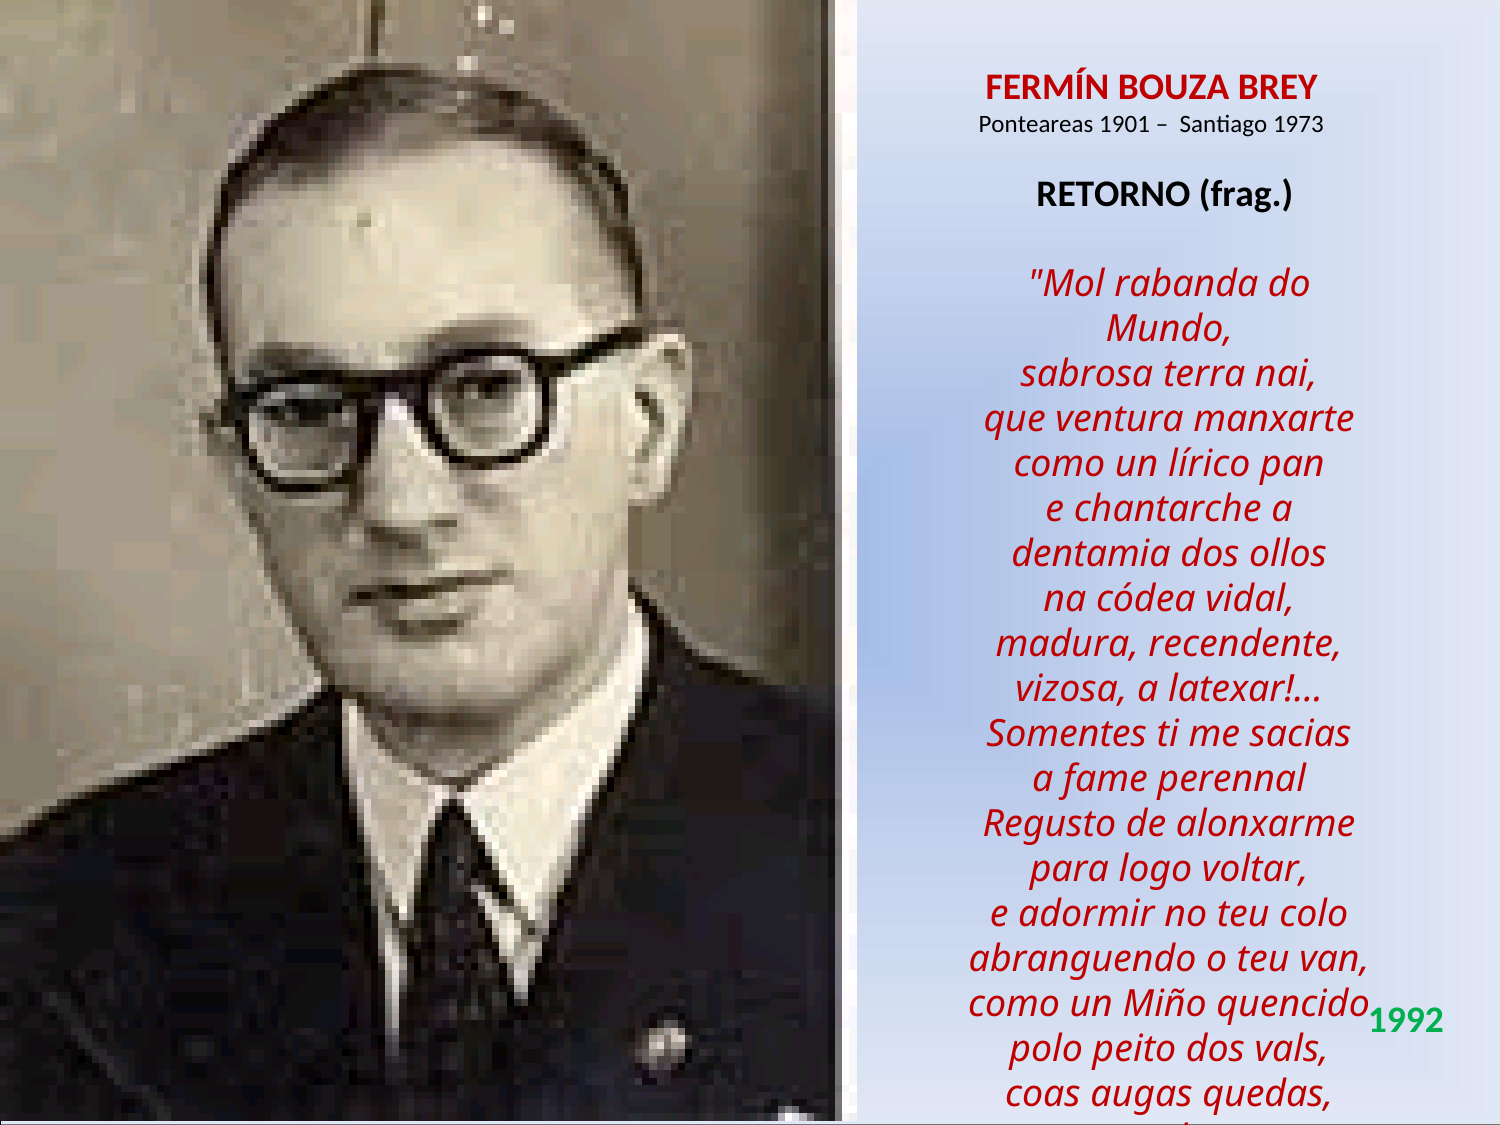

FERMÍN BOUZA BREY
Ponteareas 1901 – Santiago 1973
RETORNO (frag.)
"Mol rabanda do Mundo,
sabrosa terra nai,
que ventura manxarte
como un lírico pan
e chantarche a dentamia dos ollos
na códea vidal,
madura, recendente,
vizosa, a latexar!…
Somentes ti me sacias
a fame perennal
Regusto de alonxarme
para logo voltar,
e adormir no teu colo
abranguendo o teu van,
como un Miño quencido
polo peito dos vals,
coas augas quedas, quedas,
sen presa polo mar.
1992